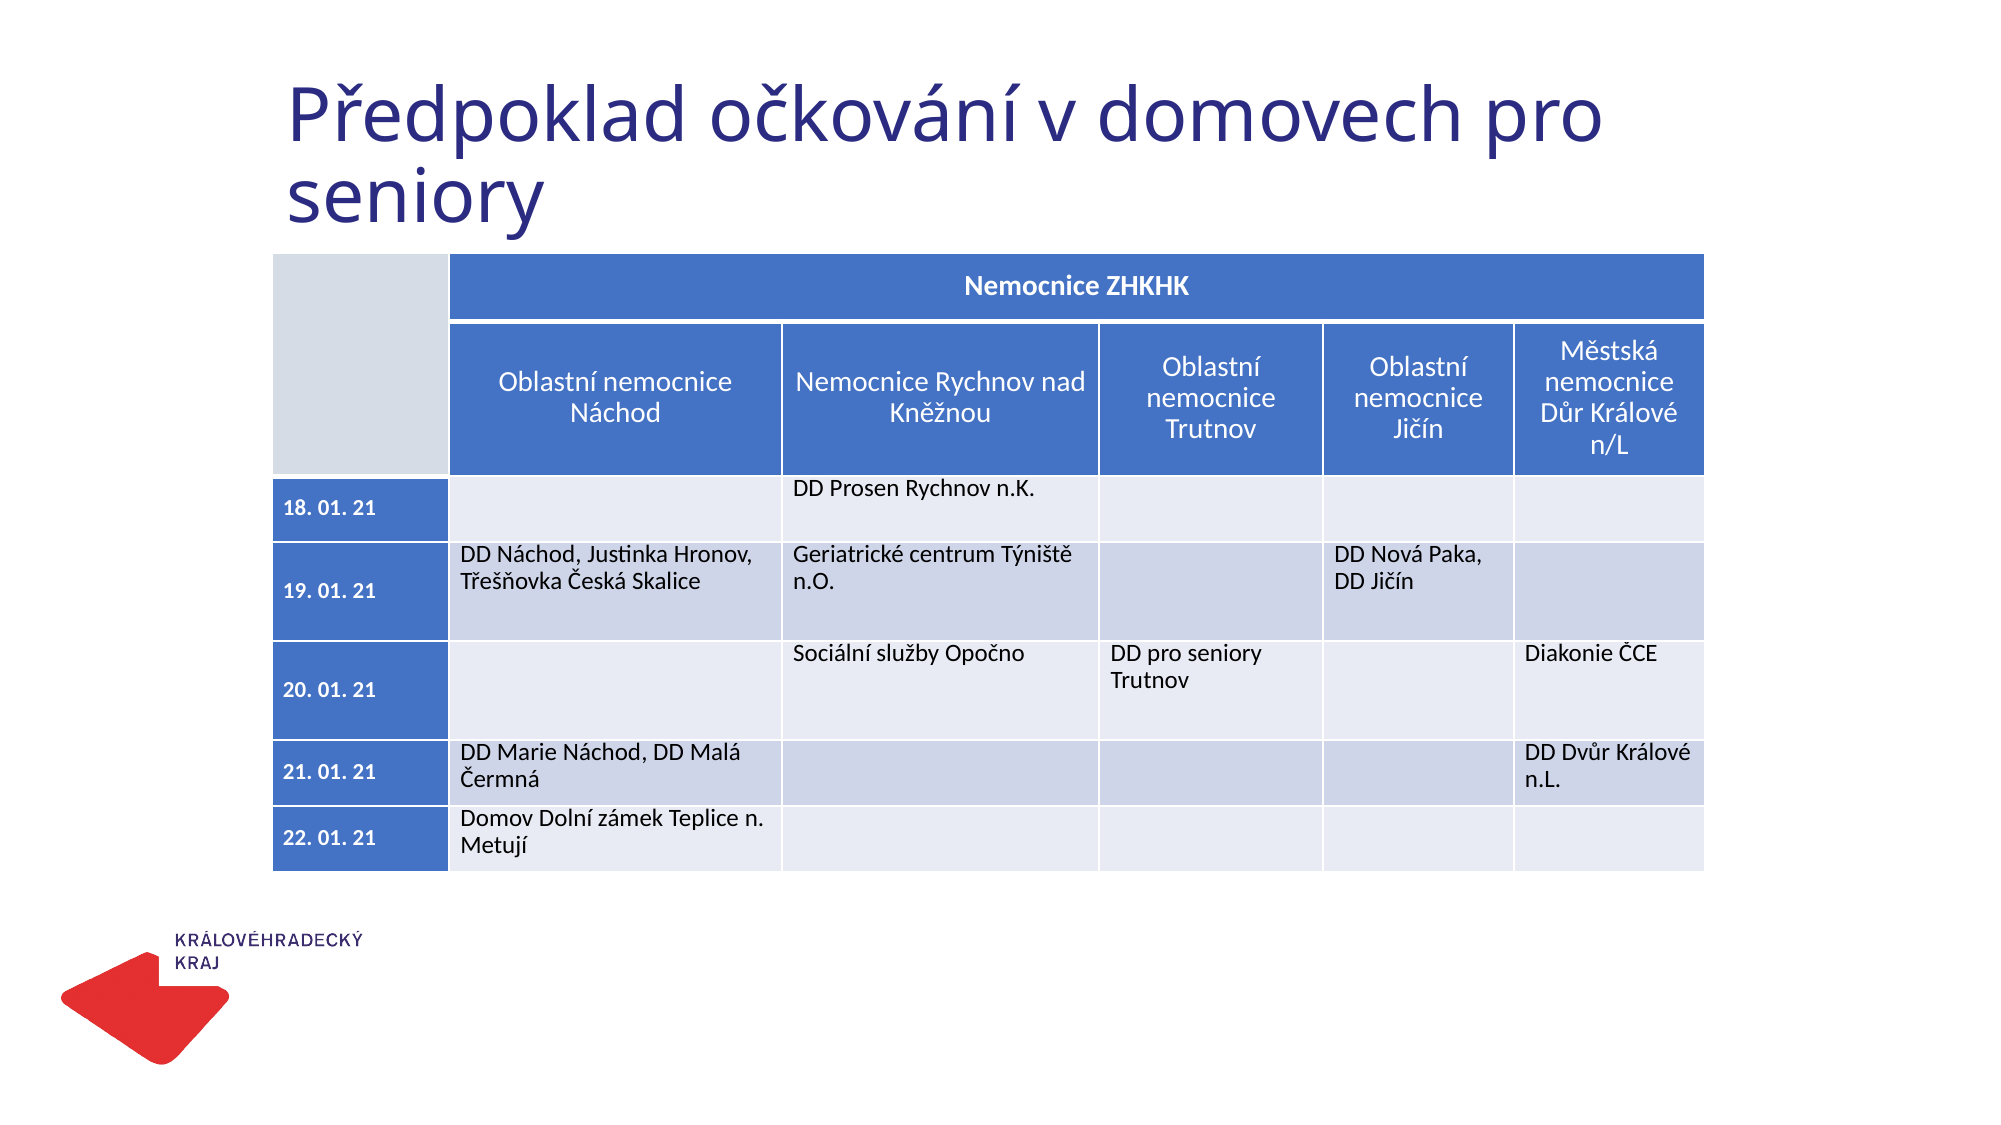

# Předpoklad očkování v domovech pro seniory
| | Nemocnice ZHKHK | | | | |
| --- | --- | --- | --- | --- | --- |
| | Oblastní nemocnice Náchod | Nemocnice Rychnov nad Kněžnou | Oblastní nemocnice Trutnov | Oblastní nemocnice Jičín | Městská nemocnice Důr Králové n/L |
| 18. 01. 21 | | DD Prosen Rychnov n.K. | | | |
| 19. 01. 21 | DD Náchod, Justinka Hronov, Třešňovka Česká Skalice | Geriatrické centrum Týniště n.O. | | DD Nová Paka, DD Jičín | |
| 20. 01. 21 | | Sociální služby Opočno | DD pro seniory Trutnov | | Diakonie ČCE |
| 21. 01. 21 | DD Marie Náchod, DD Malá Čermná | | | | DD Dvůr Králové n.L. |
| 22. 01. 21 | Domov Dolní zámek Teplice n. Metují | | | | |